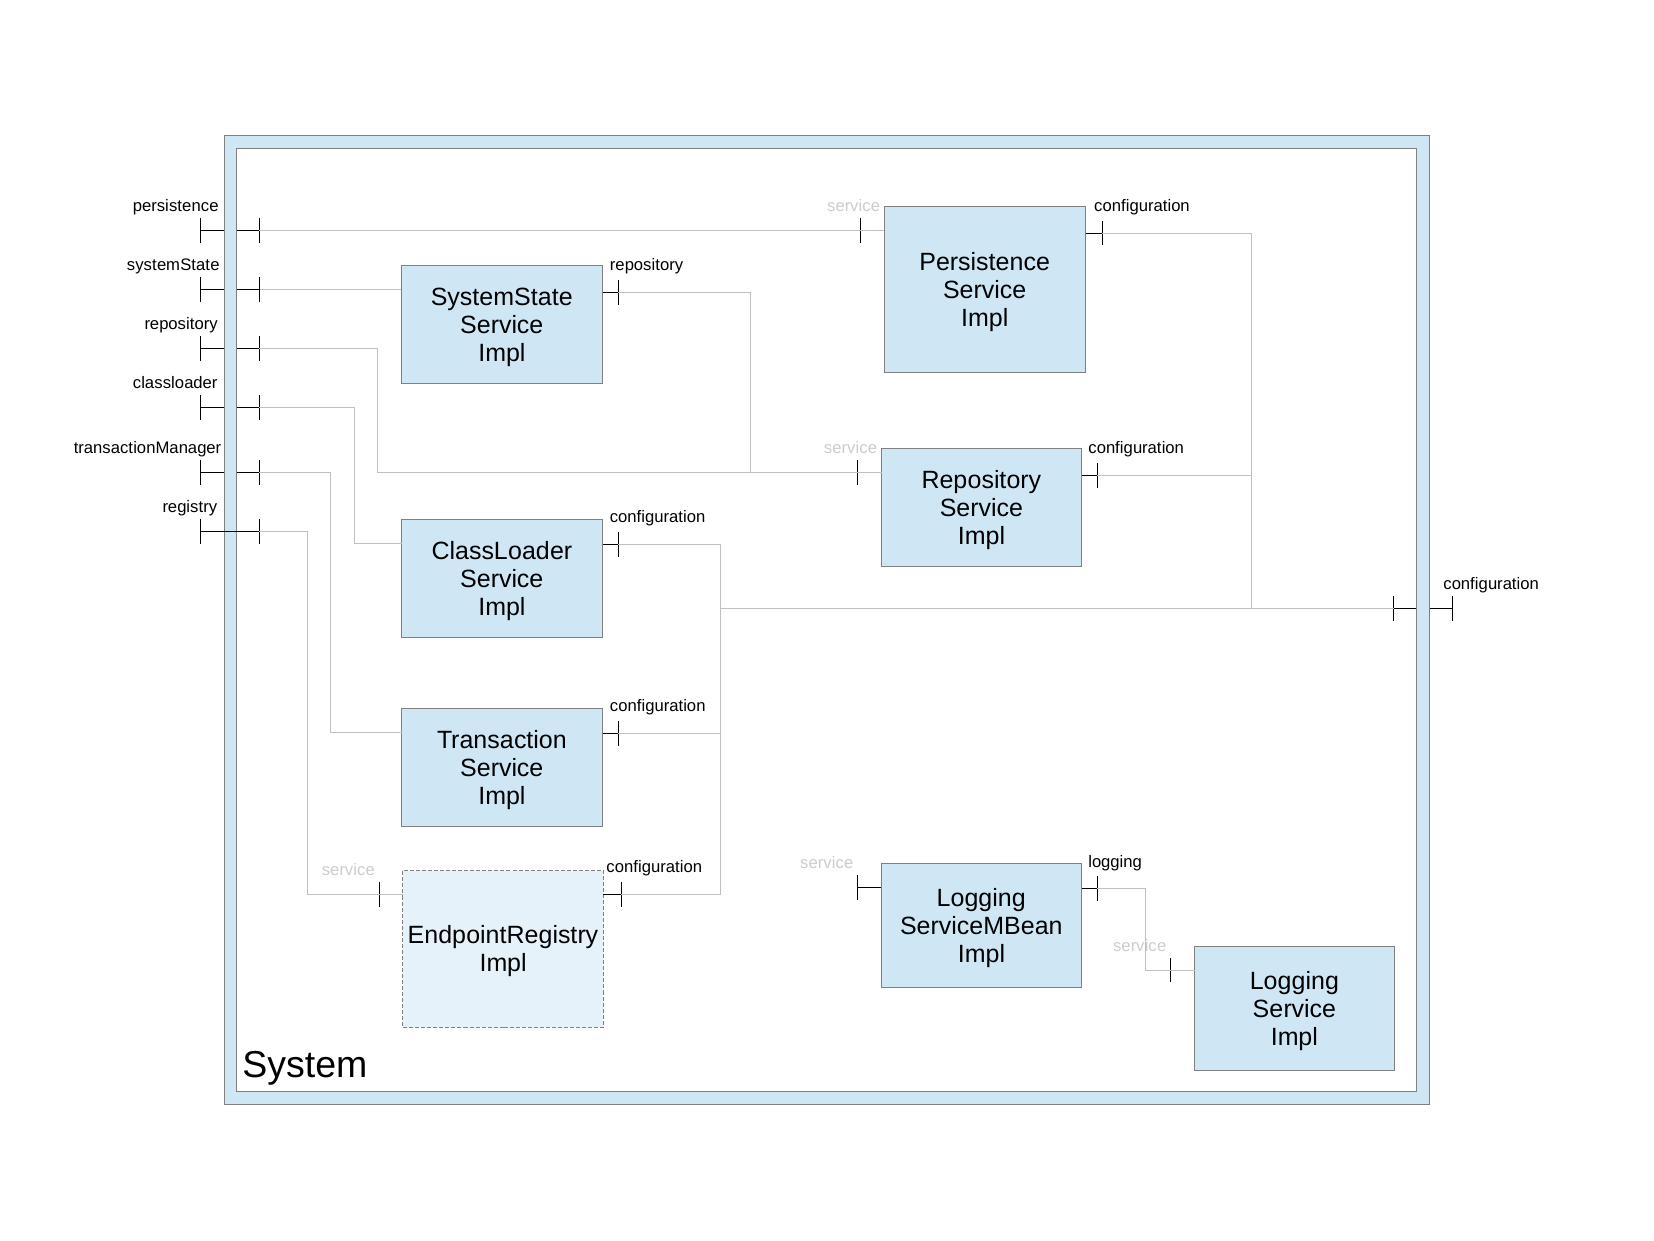

persistence
service
configuration
Persistence
Service
Impl
systemState
repository
SystemState
Service
Impl
service
repository
classloader
transactionManager
service
configuration
Repository
Service
Impl
registry
configuration
service
ClassLoader
Service
Impl
configuration
configuration
Transaction
Service
Impl
service
logging
service
configuration
service
Logging
ServiceMBean
Impl
EndpointRegistry
Impl
service
Logging
Service
Impl
System